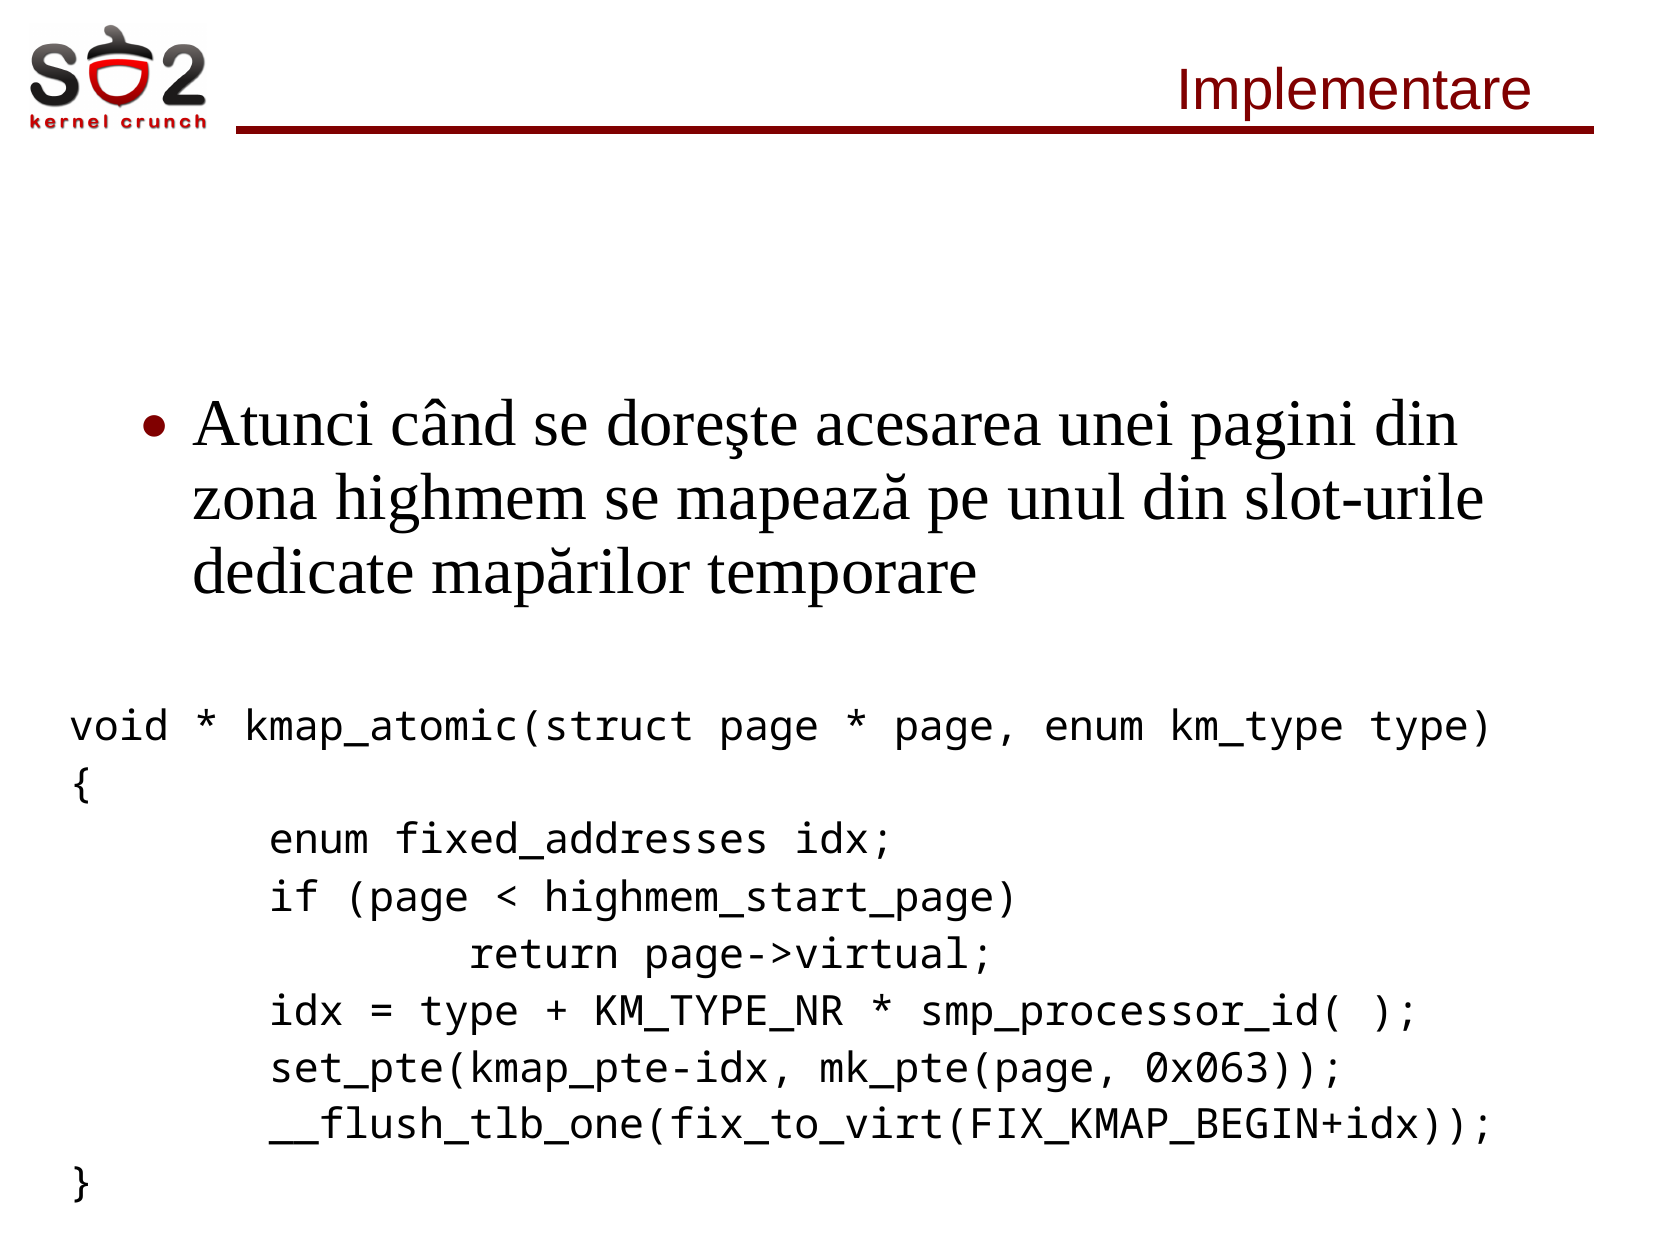

# Implementare
Atunci când se doreşte acesarea unei pagini din zona highmem se mapează pe unul din slot-urile dedicate mapărilor temporare
void * kmap_atomic(struct page * page, enum km_type type)
{
 enum fixed_addresses idx;
 if (page < highmem_start_page)
 return page->virtual;
 idx = type + KM_TYPE_NR * smp_processor_id( );
 set_pte(kmap_pte-idx, mk_pte(page, 0x063));
 __flush_tlb_one(fix_to_virt(FIX_KMAP_BEGIN+idx));
}